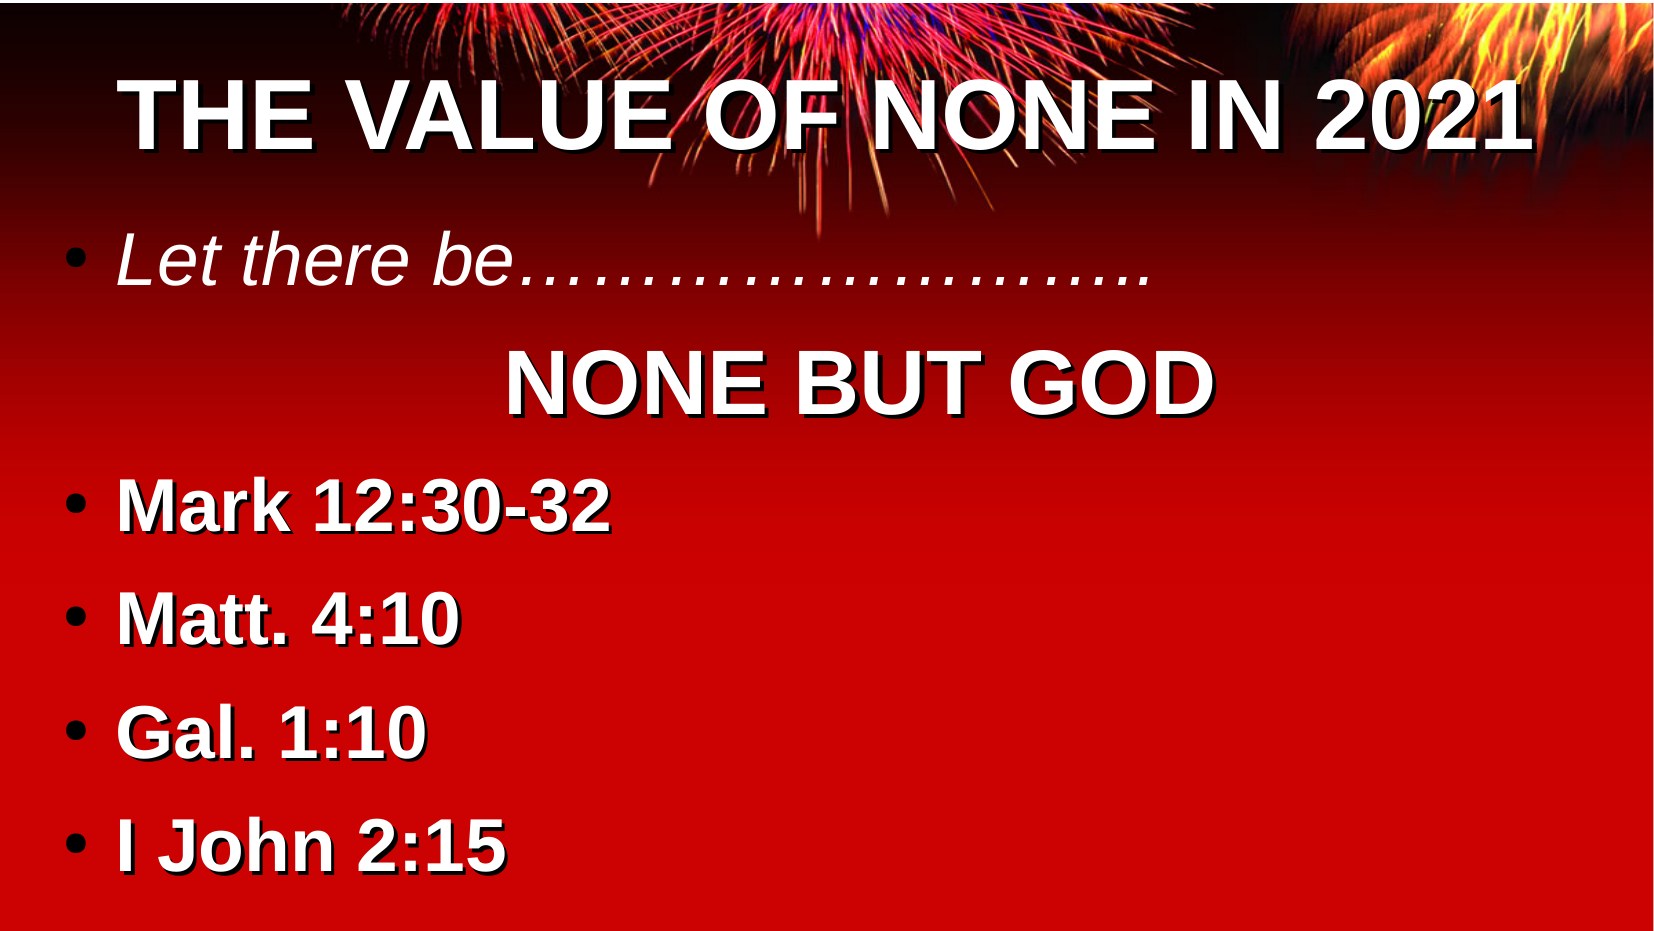

# THE VALUE OF NONE IN 2021
Let there be……………………..
NONE BUT GOD
Mark 12:30-32
Matt. 4:10
Gal. 1:10
I John 2:15